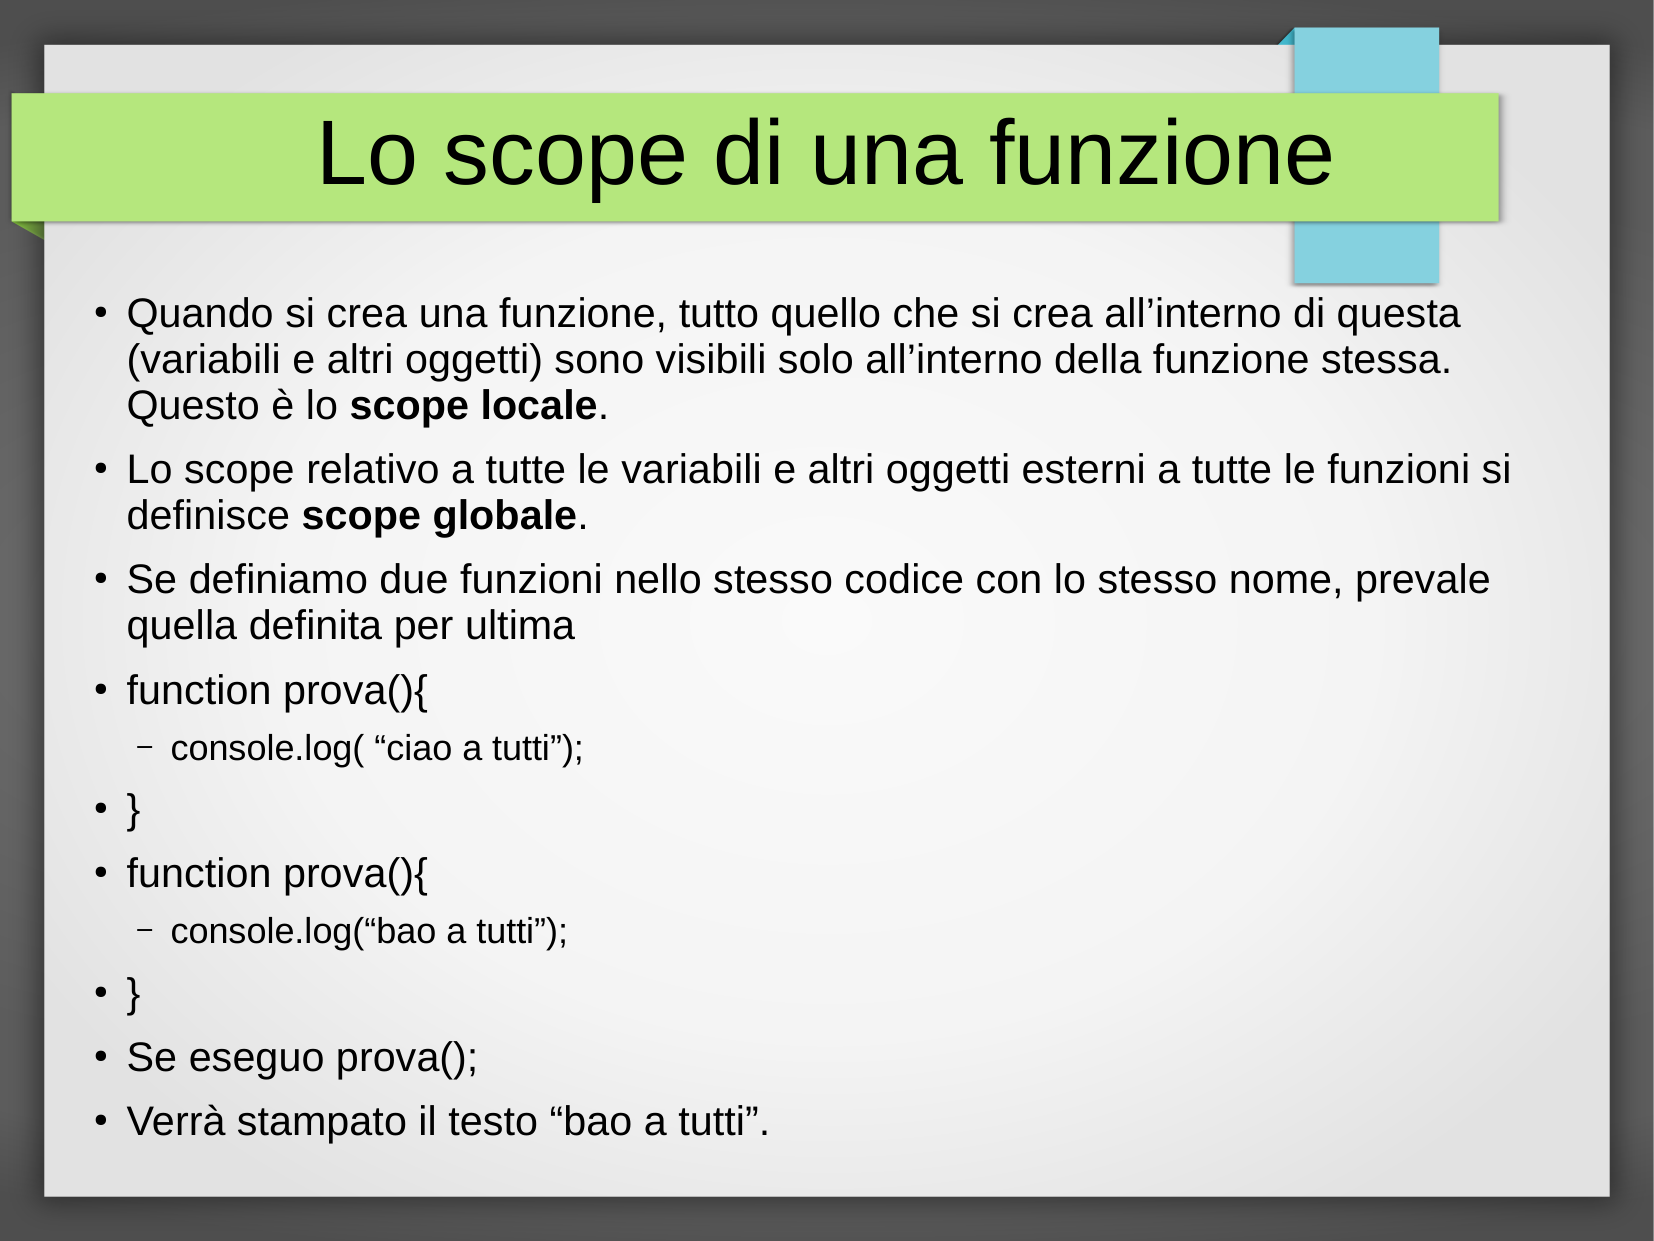

# Lo scope di una funzione
Quando si crea una funzione, tutto quello che si crea all’interno di questa (variabili e altri oggetti) sono visibili solo all’interno della funzione stessa. Questo è lo scope locale.
Lo scope relativo a tutte le variabili e altri oggetti esterni a tutte le funzioni si definisce scope globale.
Se definiamo due funzioni nello stesso codice con lo stesso nome, prevale quella definita per ultima
function prova(){
console.log( “ciao a tutti”);
}
function prova(){
console.log(“bao a tutti”);
}
Se eseguo prova();
Verrà stampato il testo “bao a tutti”.